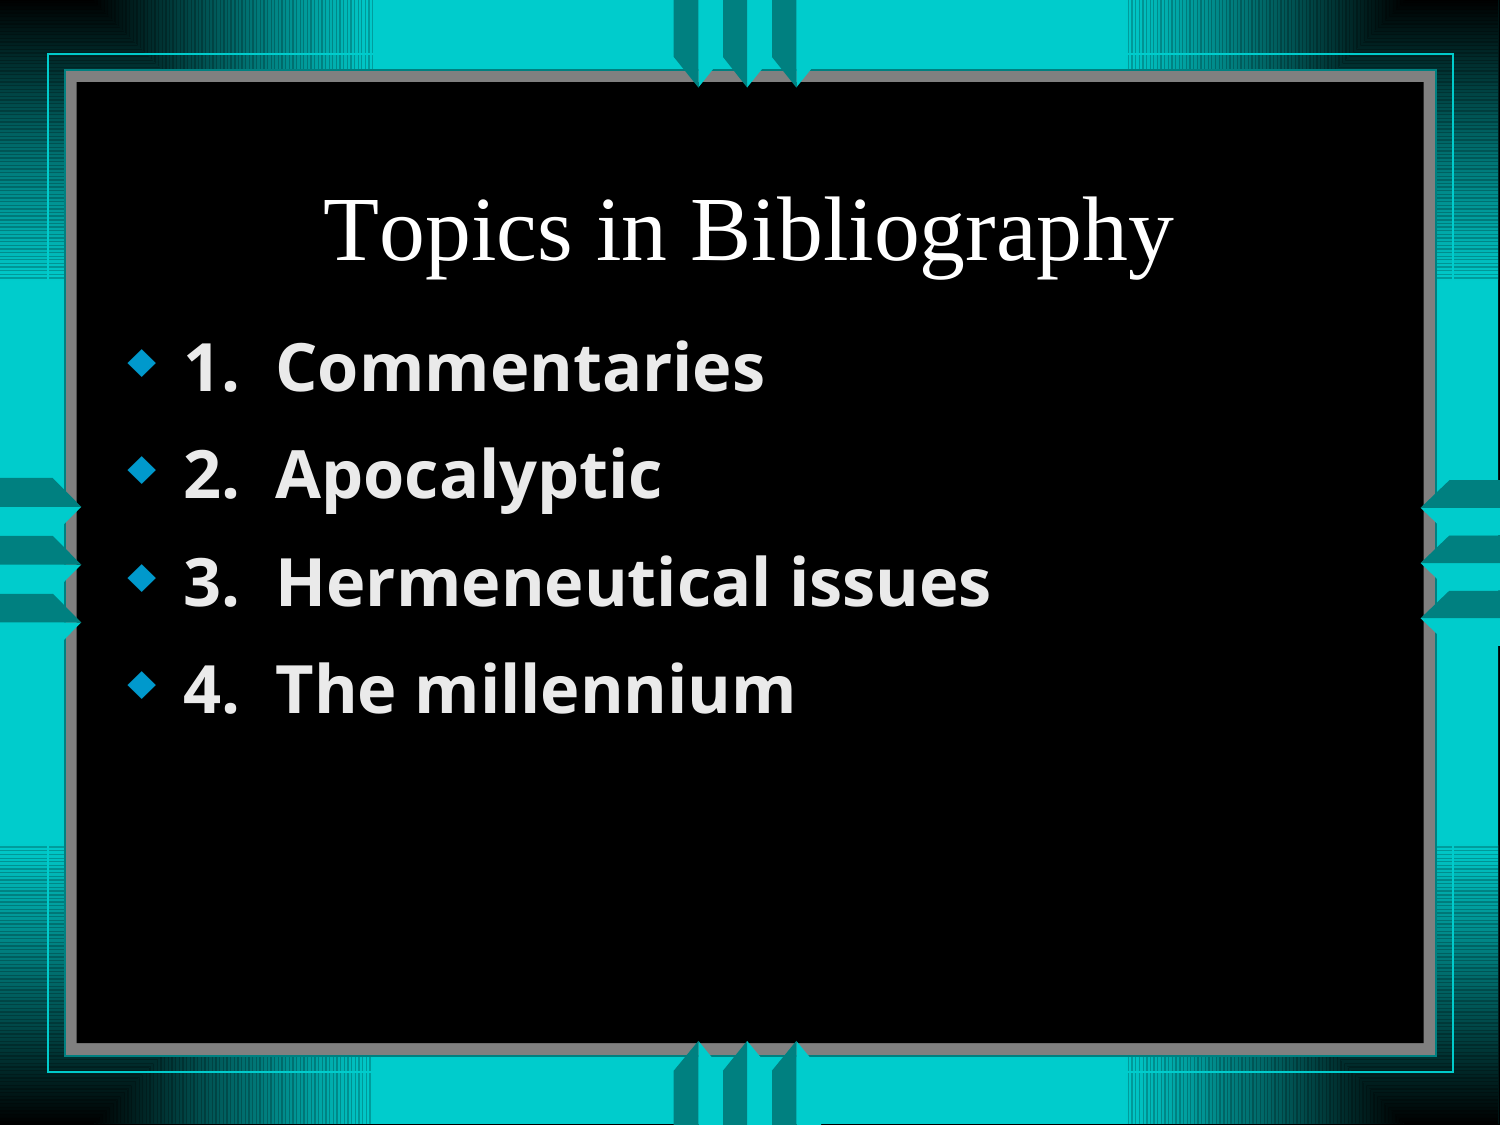

# Topics in Bibliography
1. Commentaries
2. Apocalyptic
3. Hermeneutical issues
4. The millennium